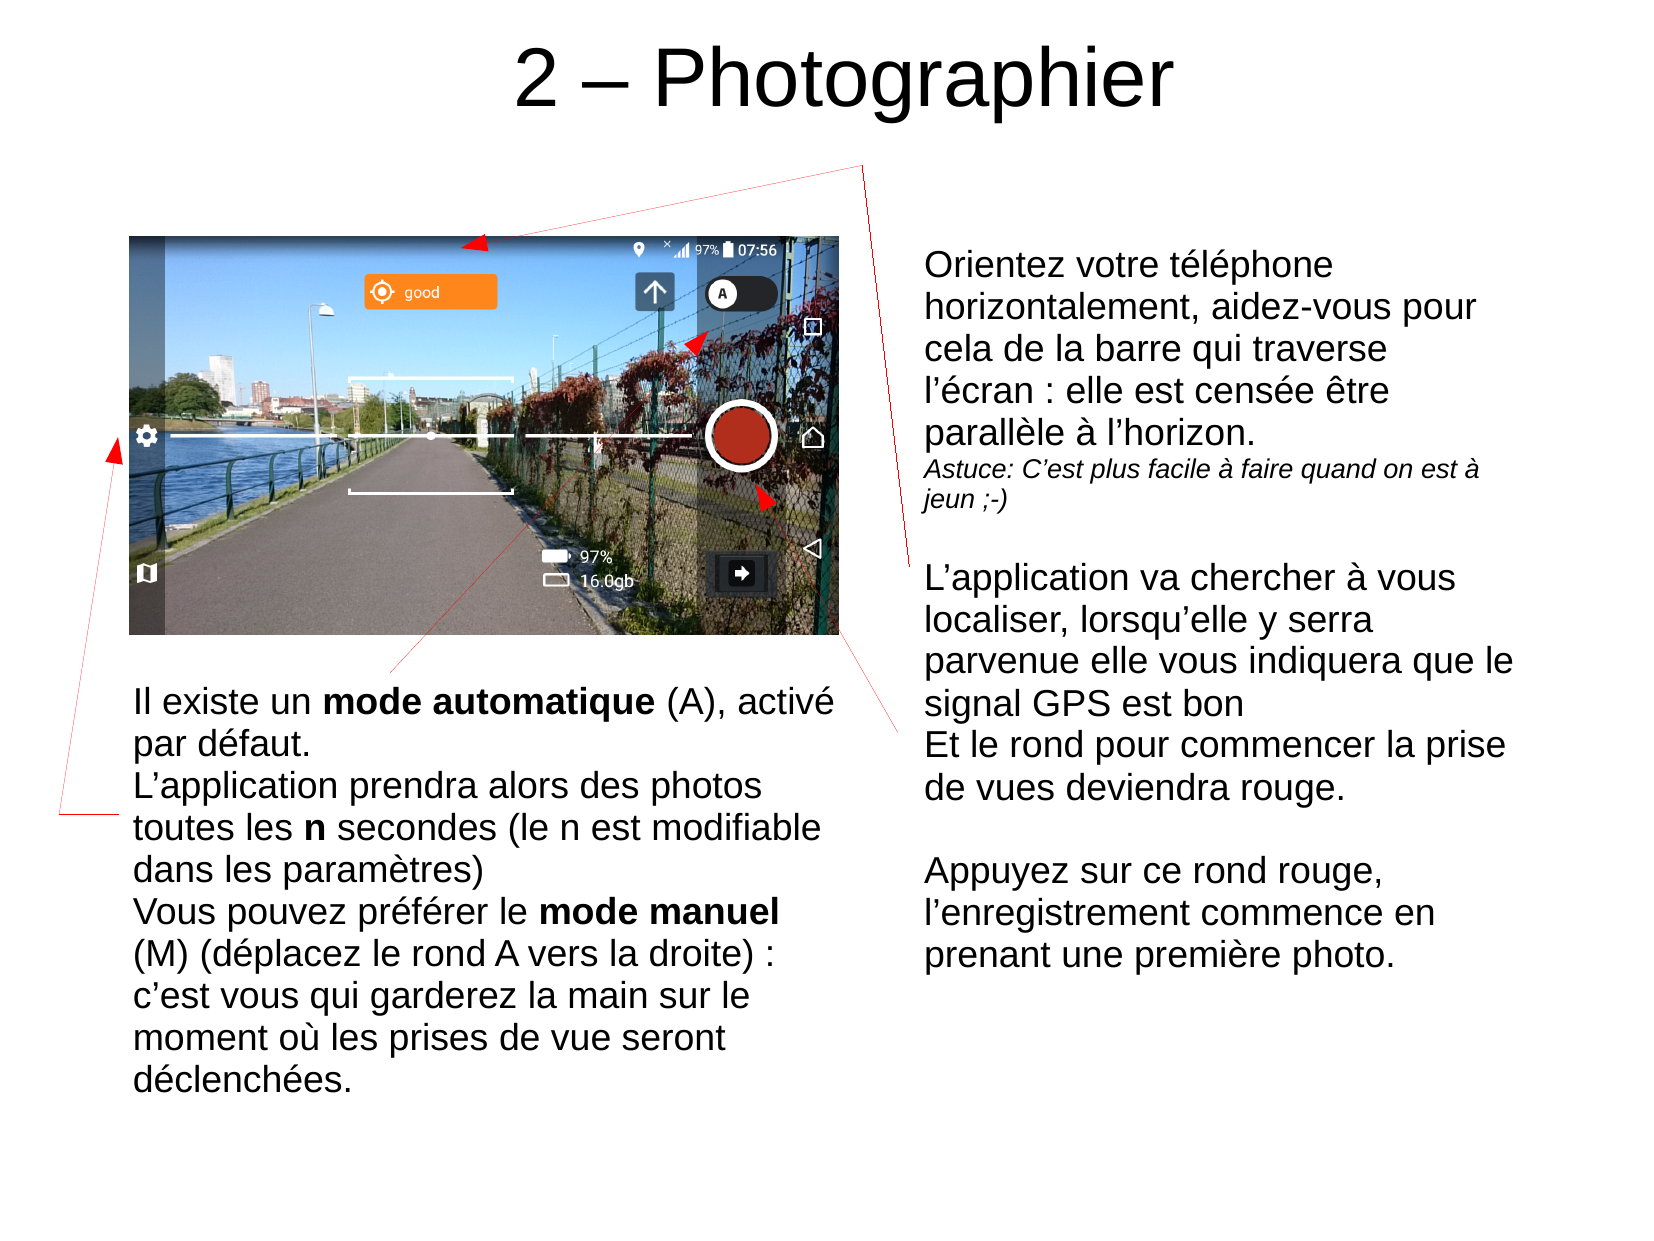

2 – Photographier
Orientez votre téléphone horizontalement, aidez-vous pour cela de la barre qui traverse l’écran : elle est censée être parallèle à l’horizon.
Astuce: C’est plus facile à faire quand on est à jeun ;-)
L’application va chercher à vous localiser, lorsqu’elle y serra parvenue elle vous indiquera que le signal GPS est bon
Et le rond pour commencer la prise de vues deviendra rouge.
Appuyez sur ce rond rouge, l’enregistrement commence en prenant une première photo.
Il existe un mode automatique (A), activé par défaut.
L’application prendra alors des photos toutes les n secondes (le n est modifiable dans les paramètres)
Vous pouvez préférer le mode manuel (M) (déplacez le rond A vers la droite) : c’est vous qui garderez la main sur le moment où les prises de vue seront déclenchées.